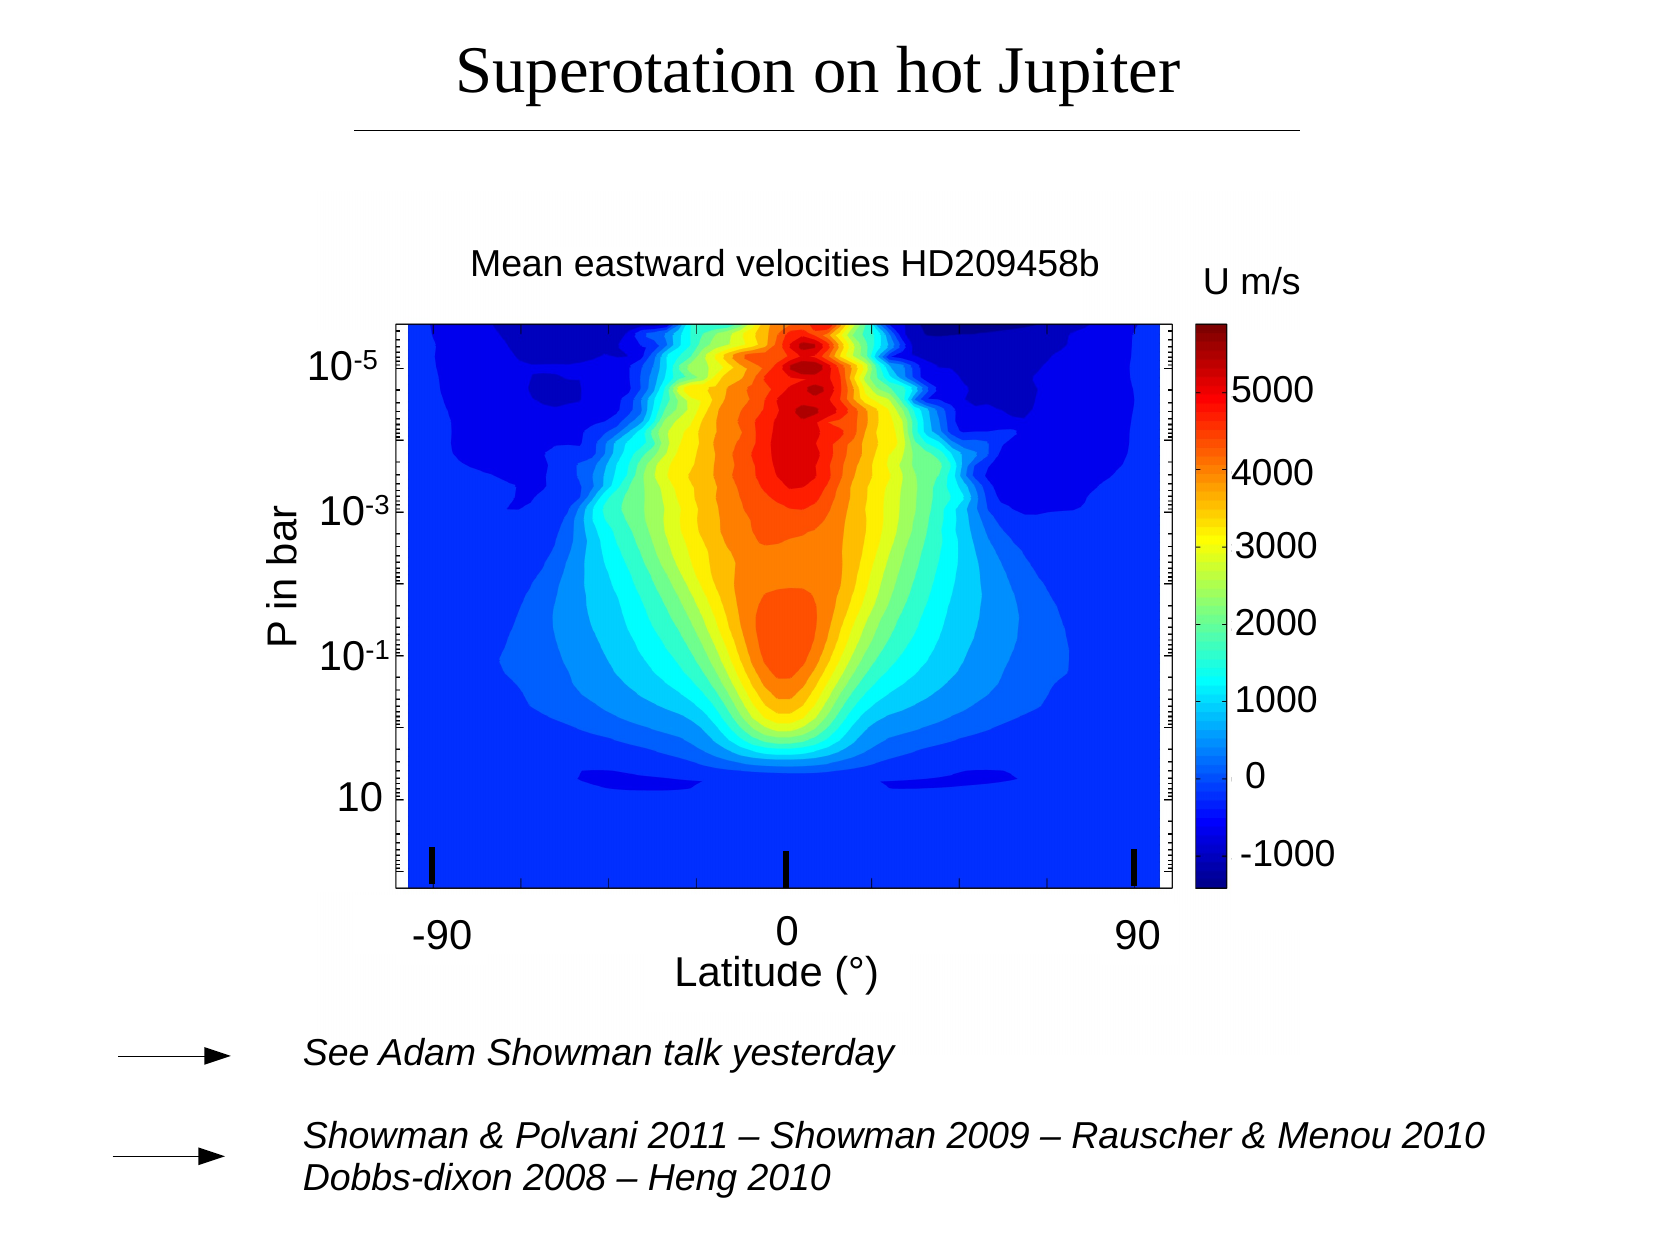

Superotation on hot Jupiter
Mean eastward velocities HD209458b
U m/s
10-5
5000
4000
10-3
3000
P in bar
2000
10-1
1000
 0
10
 -1000
0
-90
90
Latitude (°)
See Adam Showman talk yesterday
Showman & Polvani 2011 – Showman 2009 – Rauscher & Menou 2010
Dobbs-dixon 2008 – Heng 2010